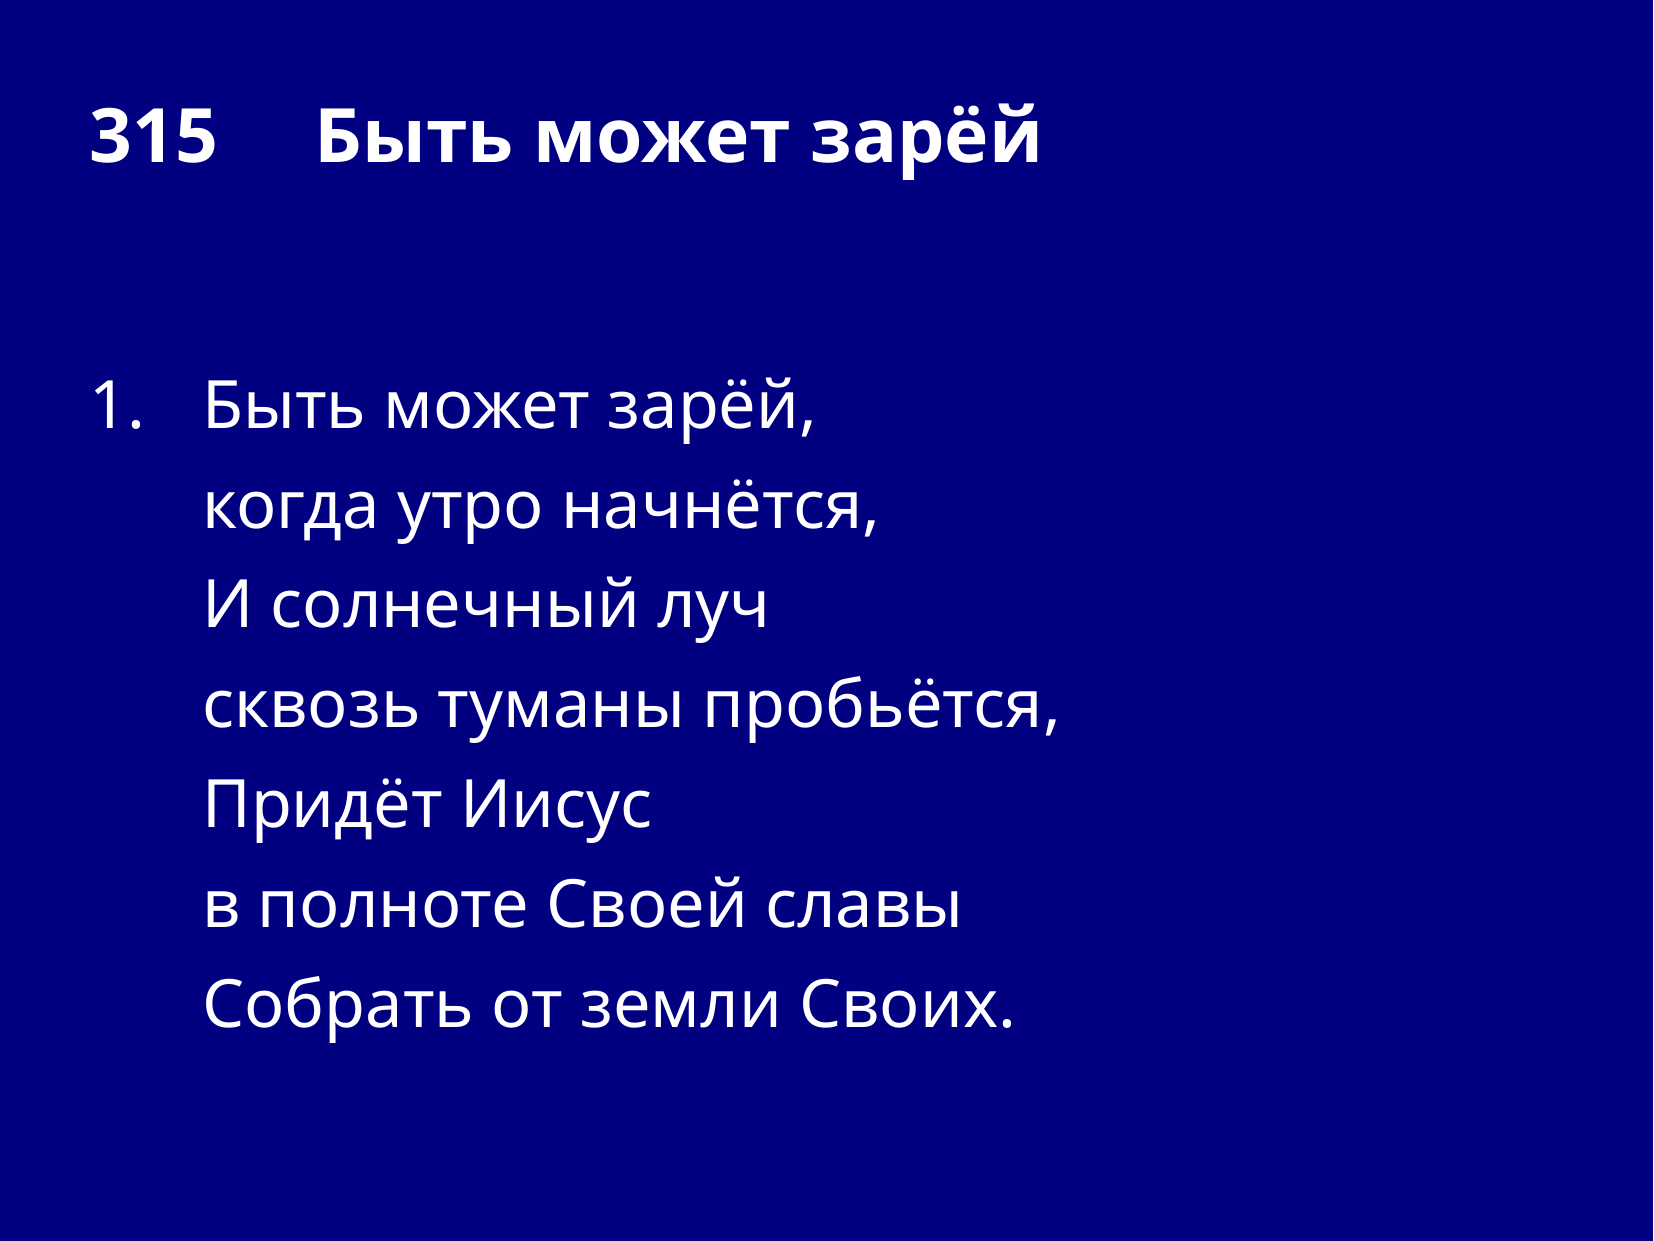

315	Быть может зарёй
1.	Быть может зарёй,
	когда утро начнётся,
	И солнечный луч
	сквозь туманы пробьётся,
	Придёт Иисус
	в полноте Своей славы
	Собрать от земли Своих.